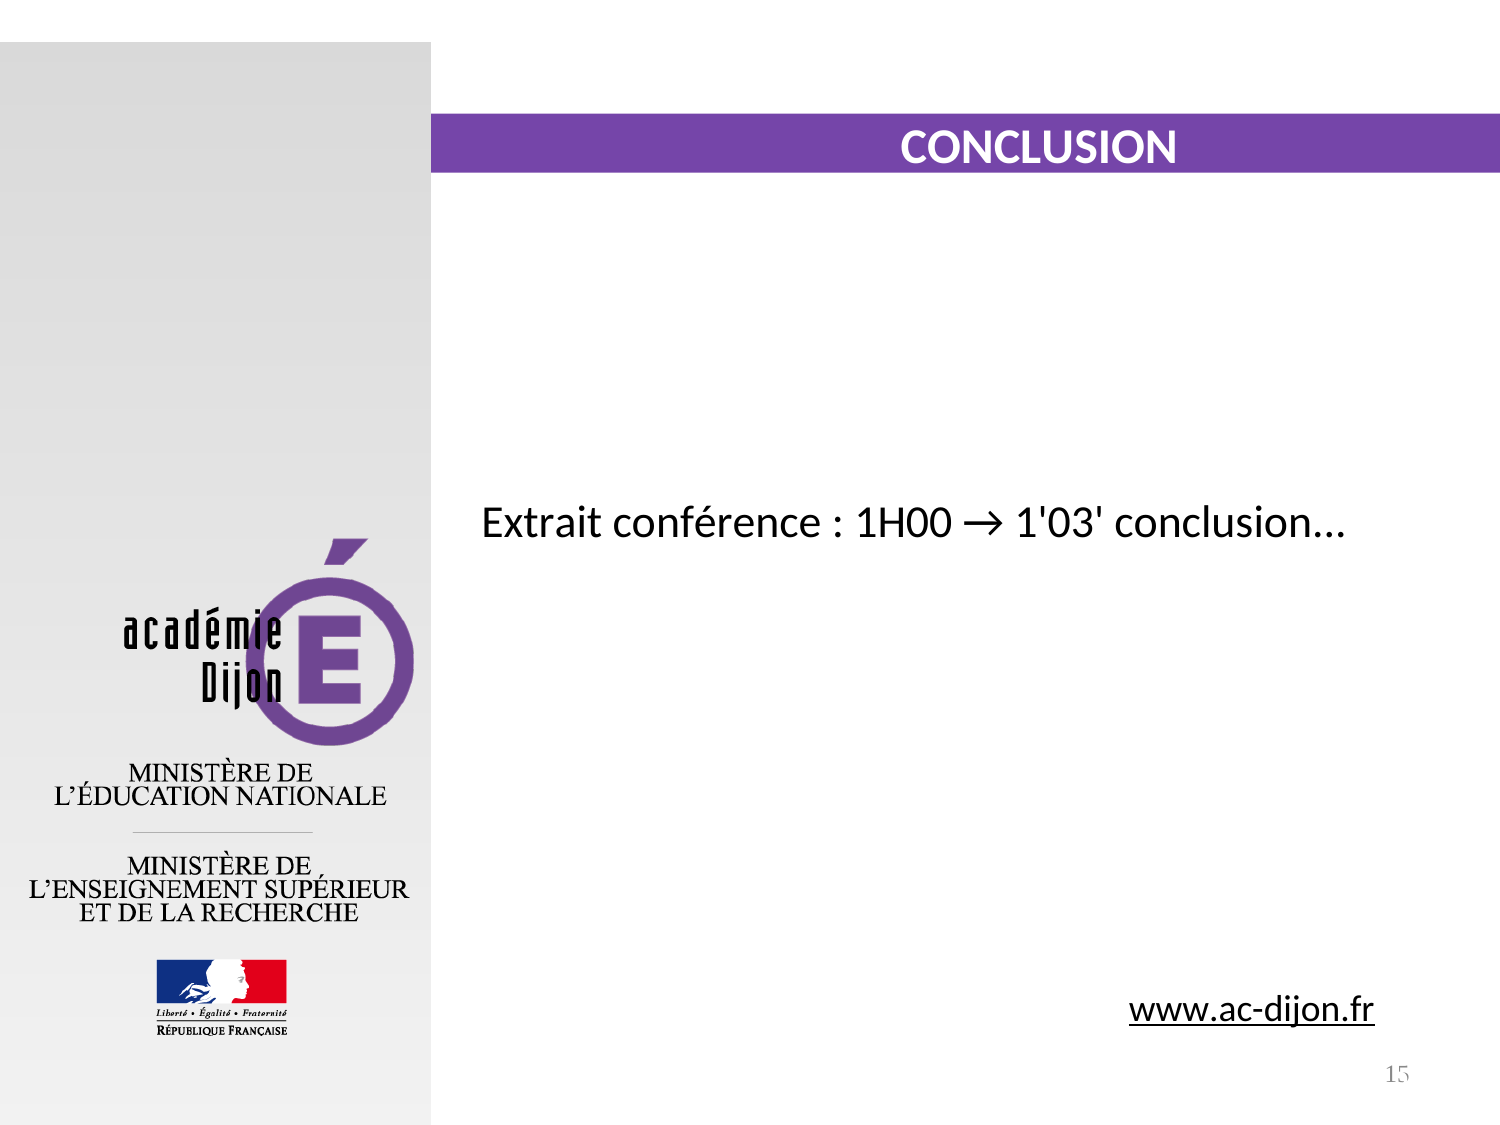

CONCLUSION
Extrait conférence : 1H00 → 1'03' conclusion...
15